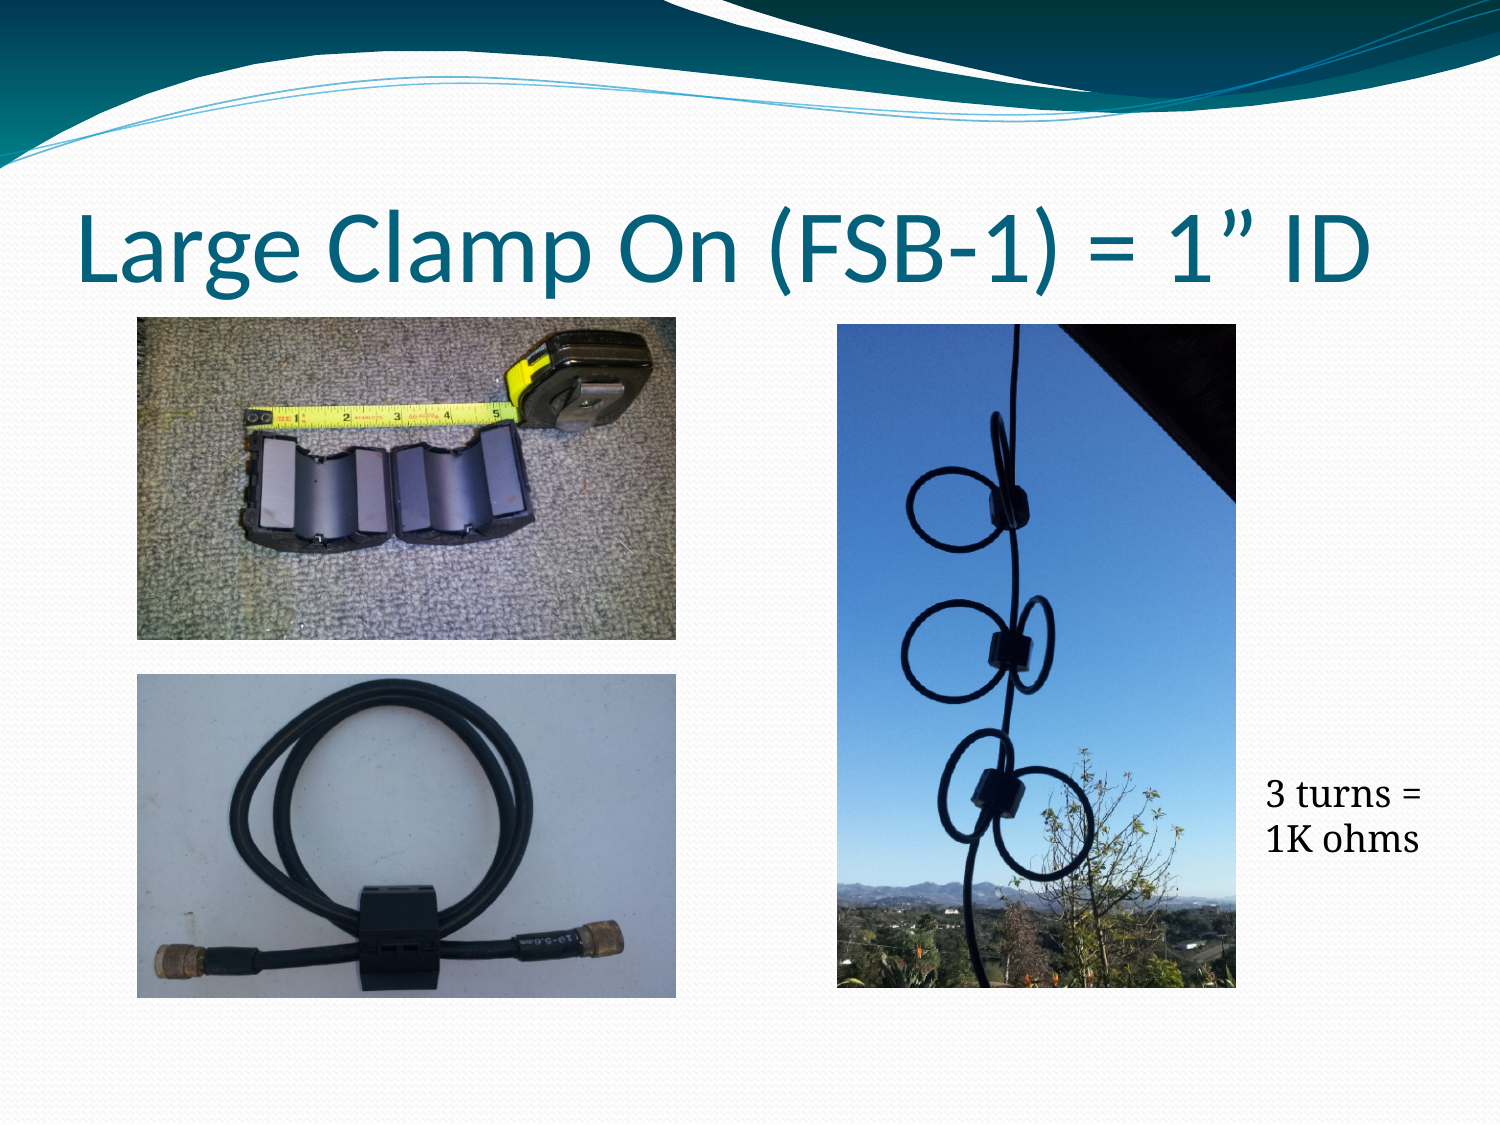

# Large Clamp On (FSB-1) = 1” ID
3 turns = 1K ohms